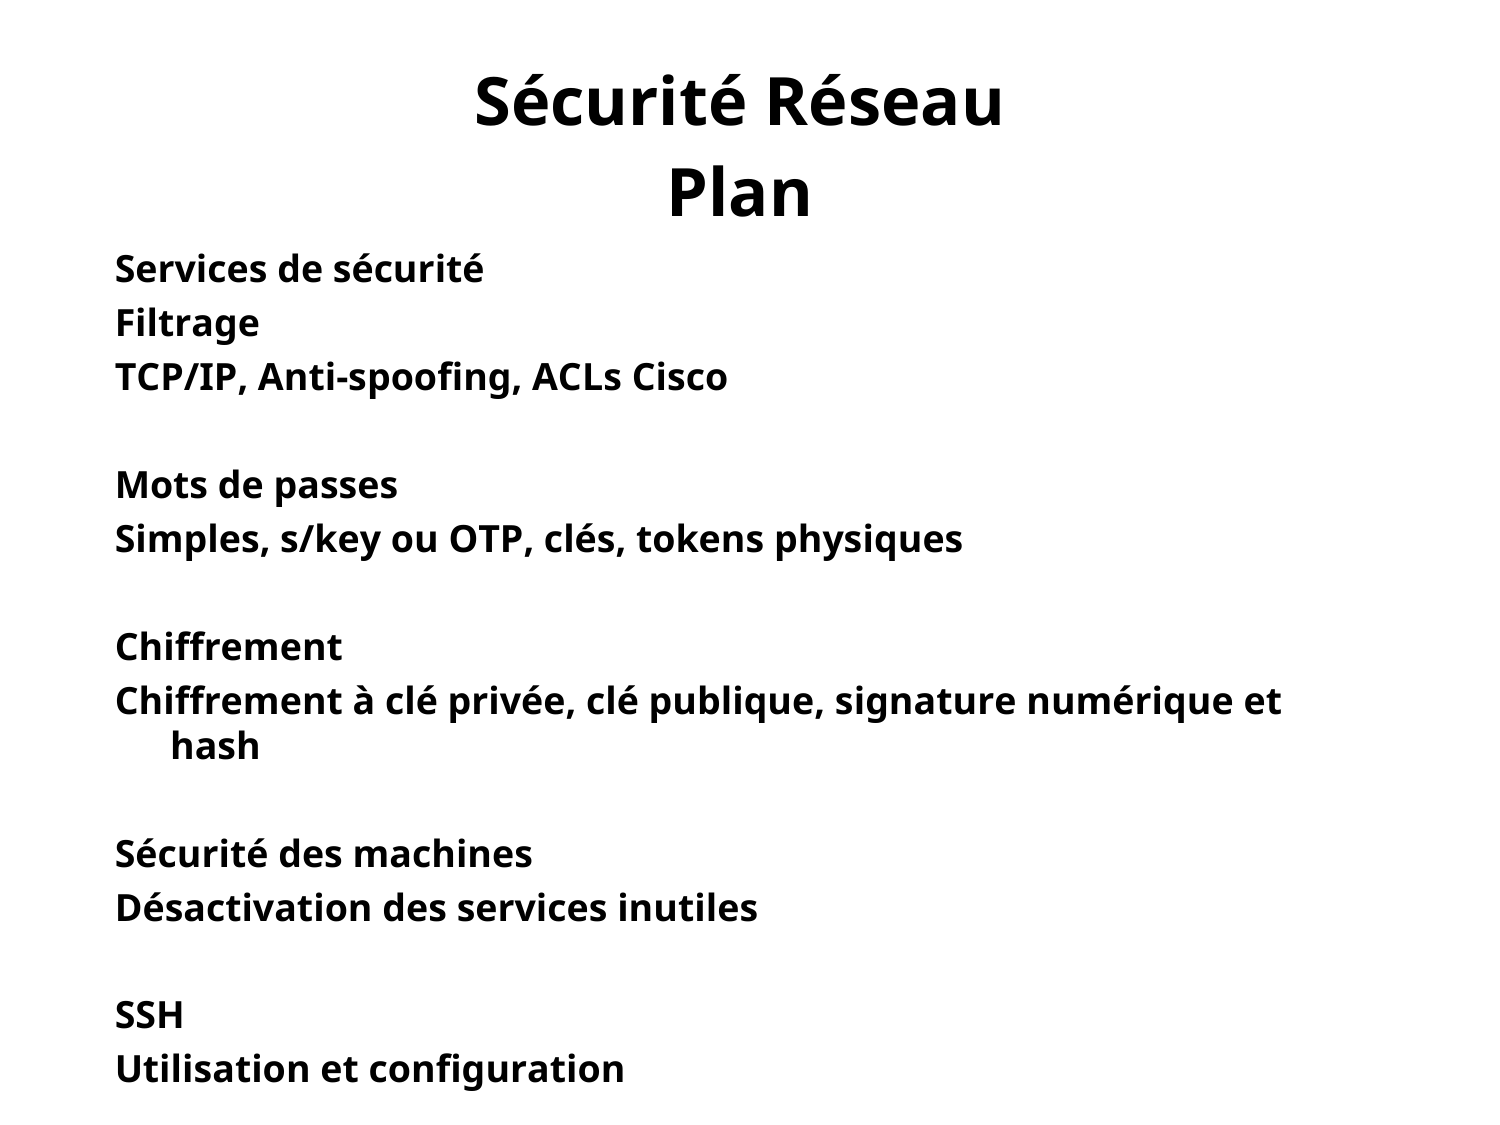

# Sécurité Réseau Plan
Services de sécurité
Filtrage
TCP/IP, Anti-spoofing, ACLs Cisco
Mots de passes
Simples, s/key ou OTP, clés, tokens physiques
Chiffrement
Chiffrement à clé privée, clé publique, signature numérique et hash
Sécurité des machines
Désactivation des services inutiles
SSH
Utilisation et configuration